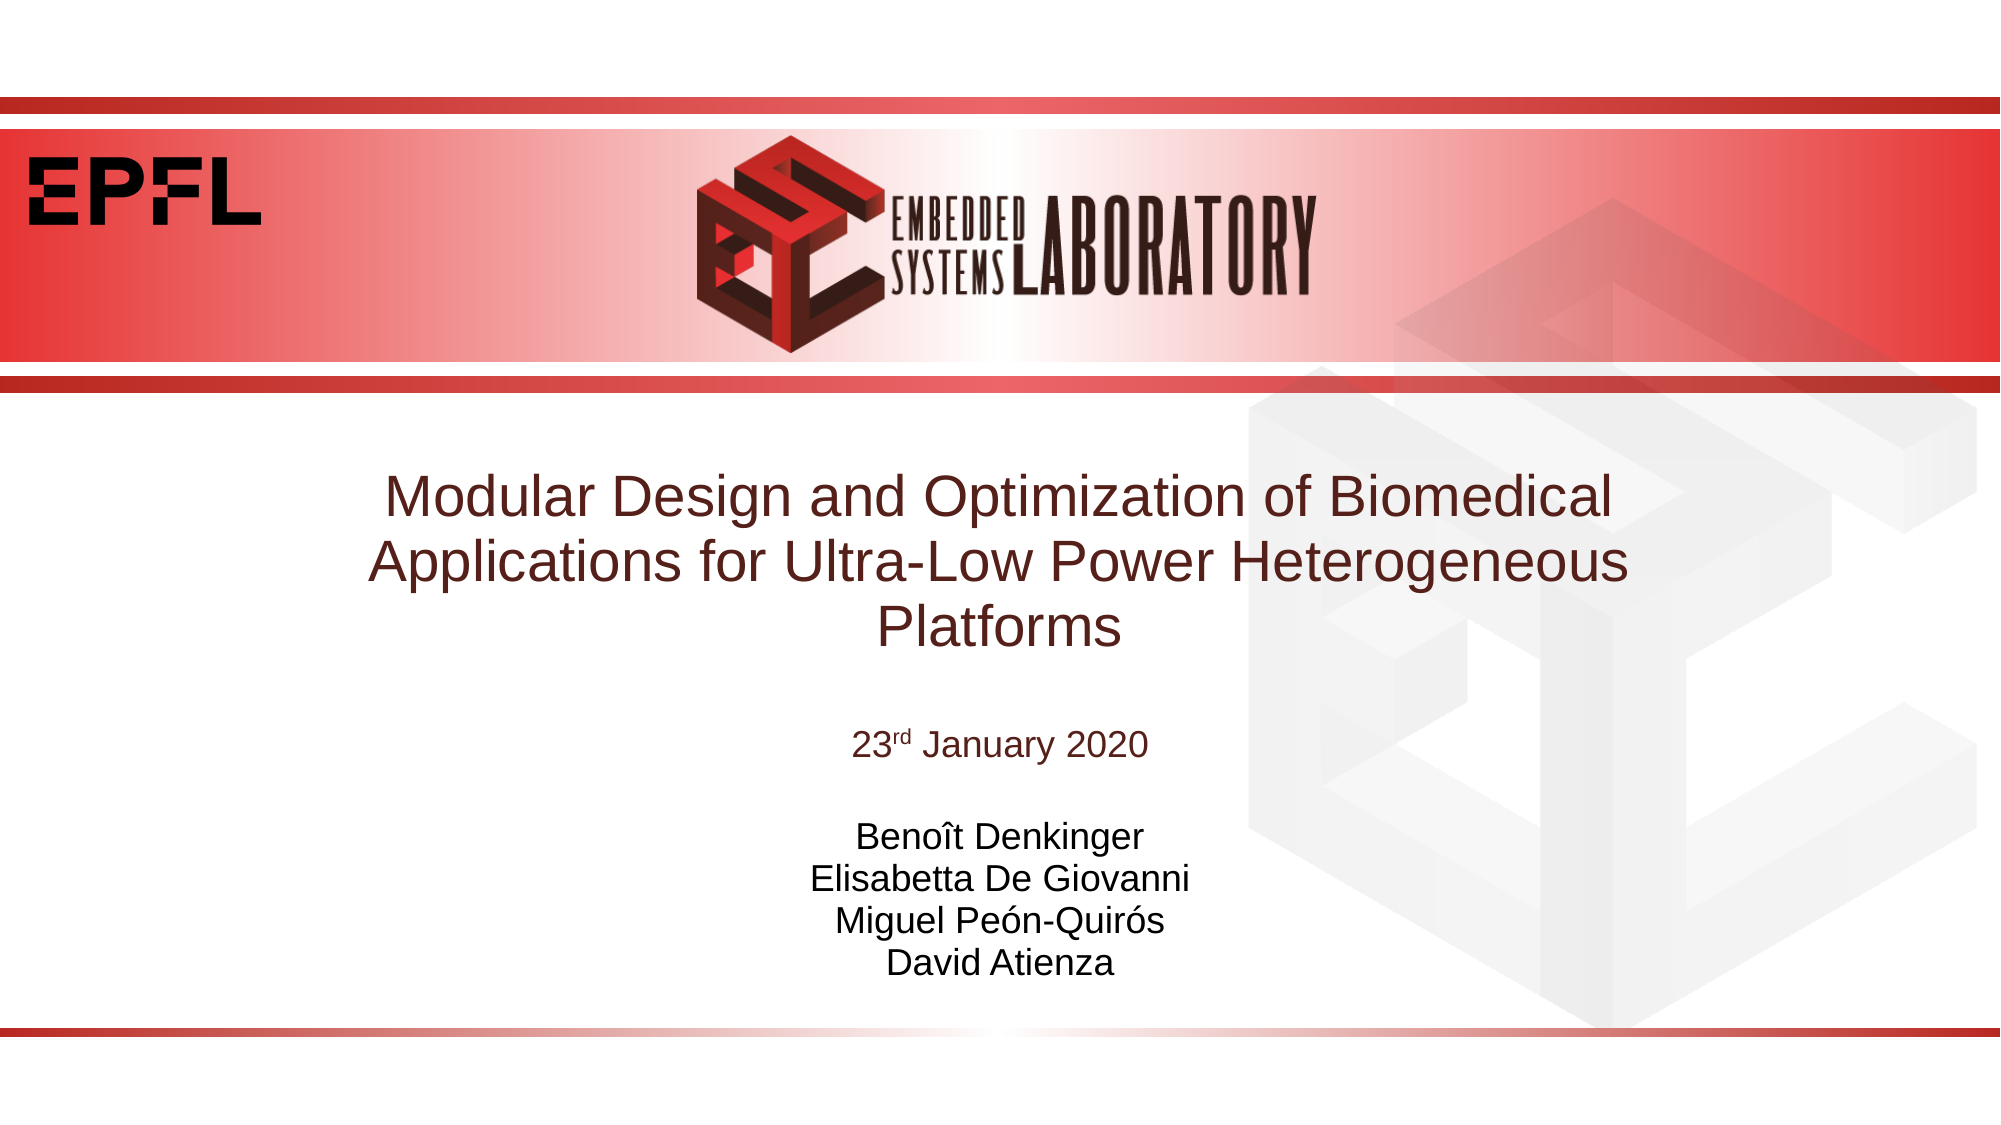

# Modular Design and Optimization of Biomedical Applications for Ultra-Low Power Heterogeneous Platforms 23rd January 2020
Benoît Denkinger
Elisabetta De Giovanni
Miguel Peón-Quirós
David Atienza